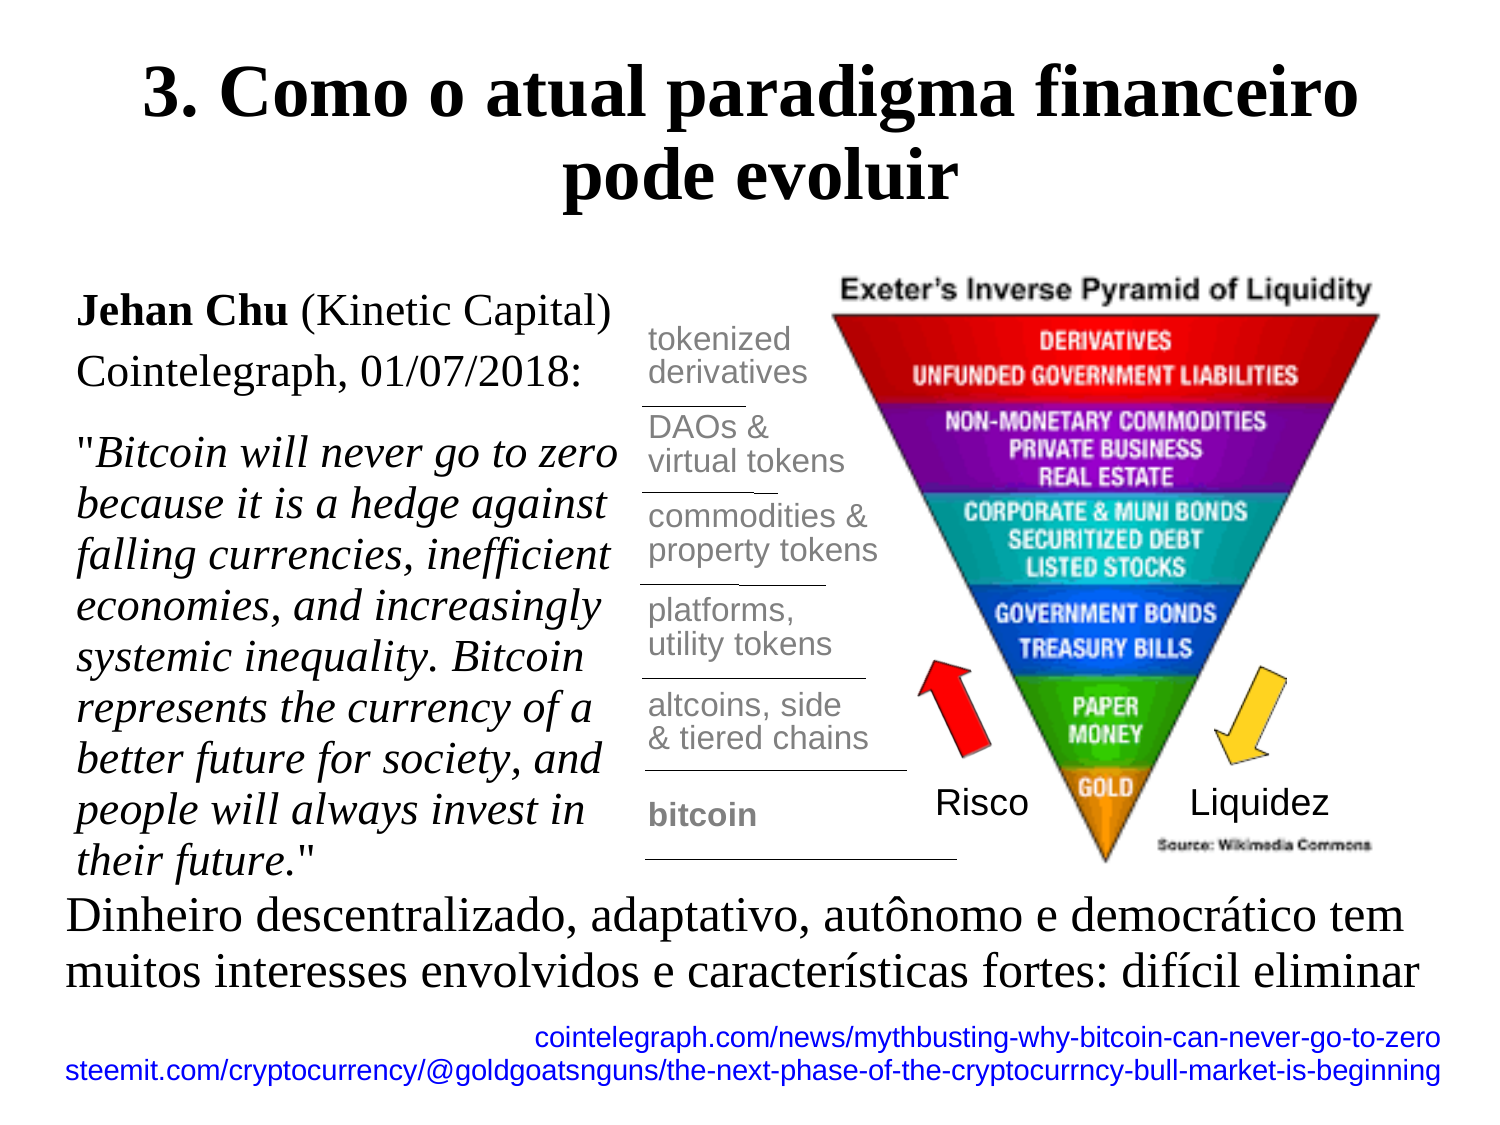

# 3. Como o atual paradigma financeiro pode evoluir
Jehan Chu (Kinetic Capital)
Cointelegraph, 01/07/2018:
"Bitcoin will never go to zero
because it is a hedge against
falling currencies, inefficient
economies, and increasingly
systemic inequality. Bitcoin
represents the currency of a
better future for society, and
people will always invest in
their future."
Risco 	 Liquidez
tokenized
derivatives
DAOs &
virtual tokens
commodities &
property tokens
platforms,
utility tokens
altcoins, side
& tiered chains
bitcoin
	Dinheiro descentralizado, adaptativo, autônomo e democrático tem
muitos interesses envolvidos e características fortes: difícil eliminar
cointelegraph.com/news/mythbusting-why-bitcoin-can-never-go-to-zero
steemit.com/cryptocurrency/@goldgoatsnguns/the-next-phase-of-the-cryptocurrncy-bull-market-is-beginning